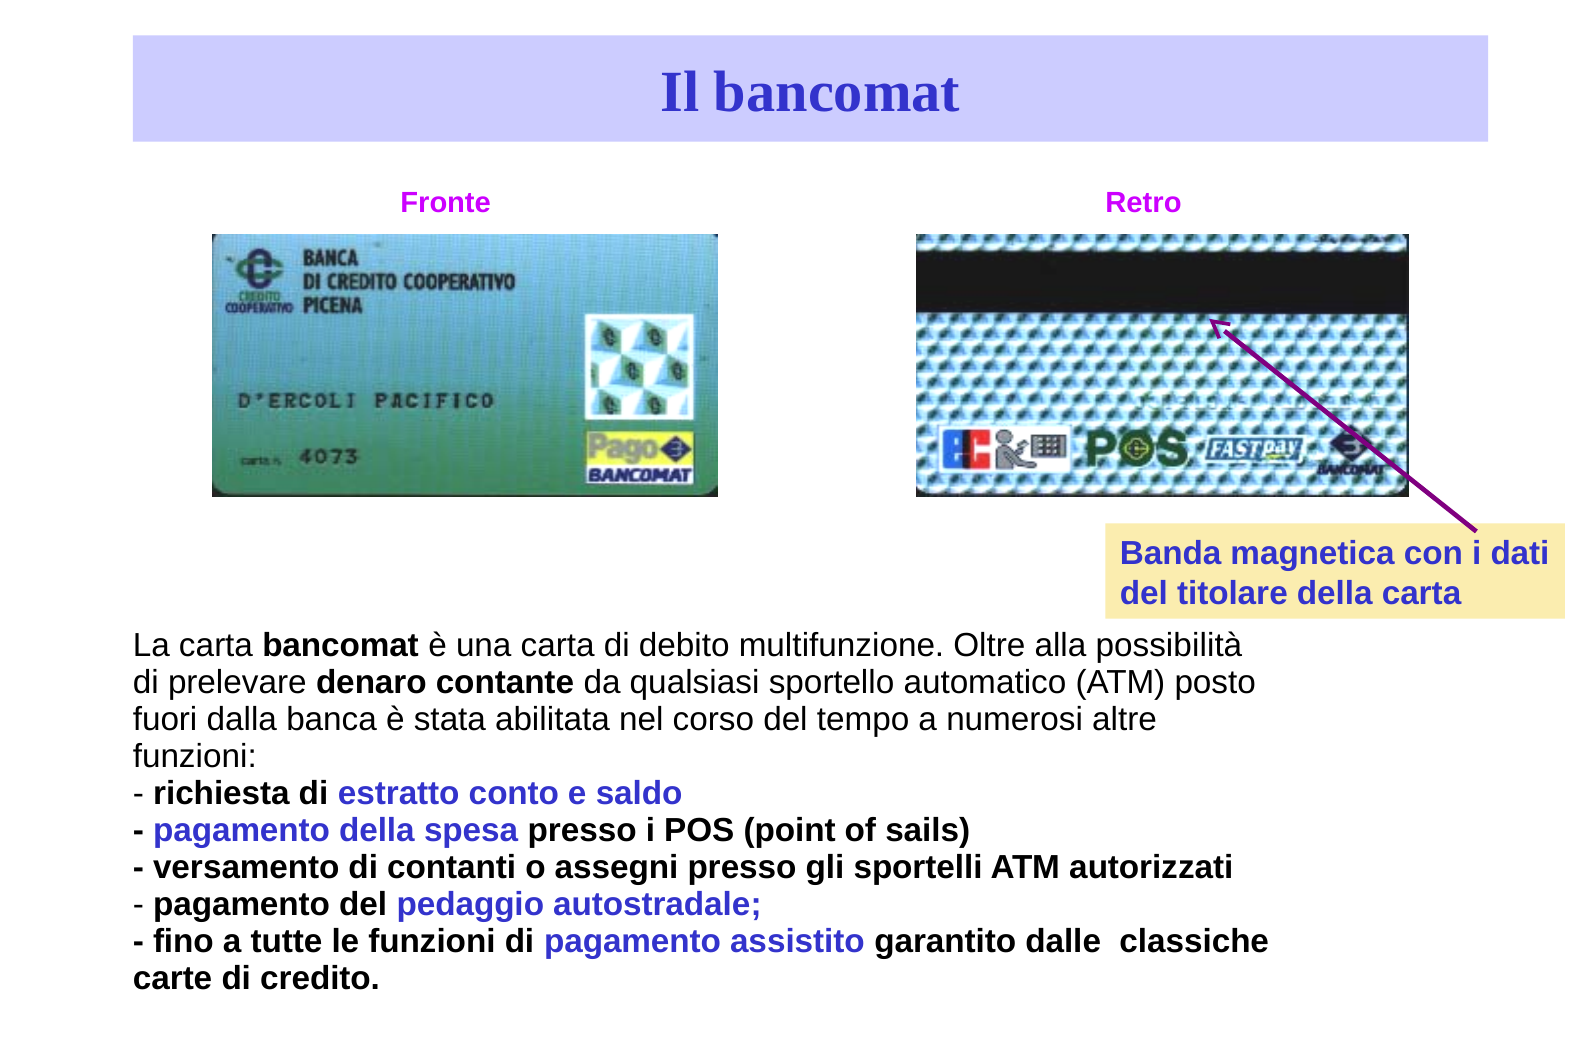

# Il bancomat
Fronte
Retro
Banda magnetica con i dati
del titolare della carta
La carta bancomat è una carta di debito multifunzione. Oltre alla possibilità
di prelevare denaro contante da qualsiasi sportello automatico (ATM) posto fuori dalla banca è stata abilitata nel corso del tempo a numerosi altre funzioni:
- richiesta di estratto conto e saldo
- pagamento della spesa presso i POS (point of sails)
- versamento di contanti o assegni presso gli sportelli ATM autorizzati
- pagamento del pedaggio autostradale;
- fino a tutte le funzioni di pagamento assistito garantito dalle classiche carte di credito.